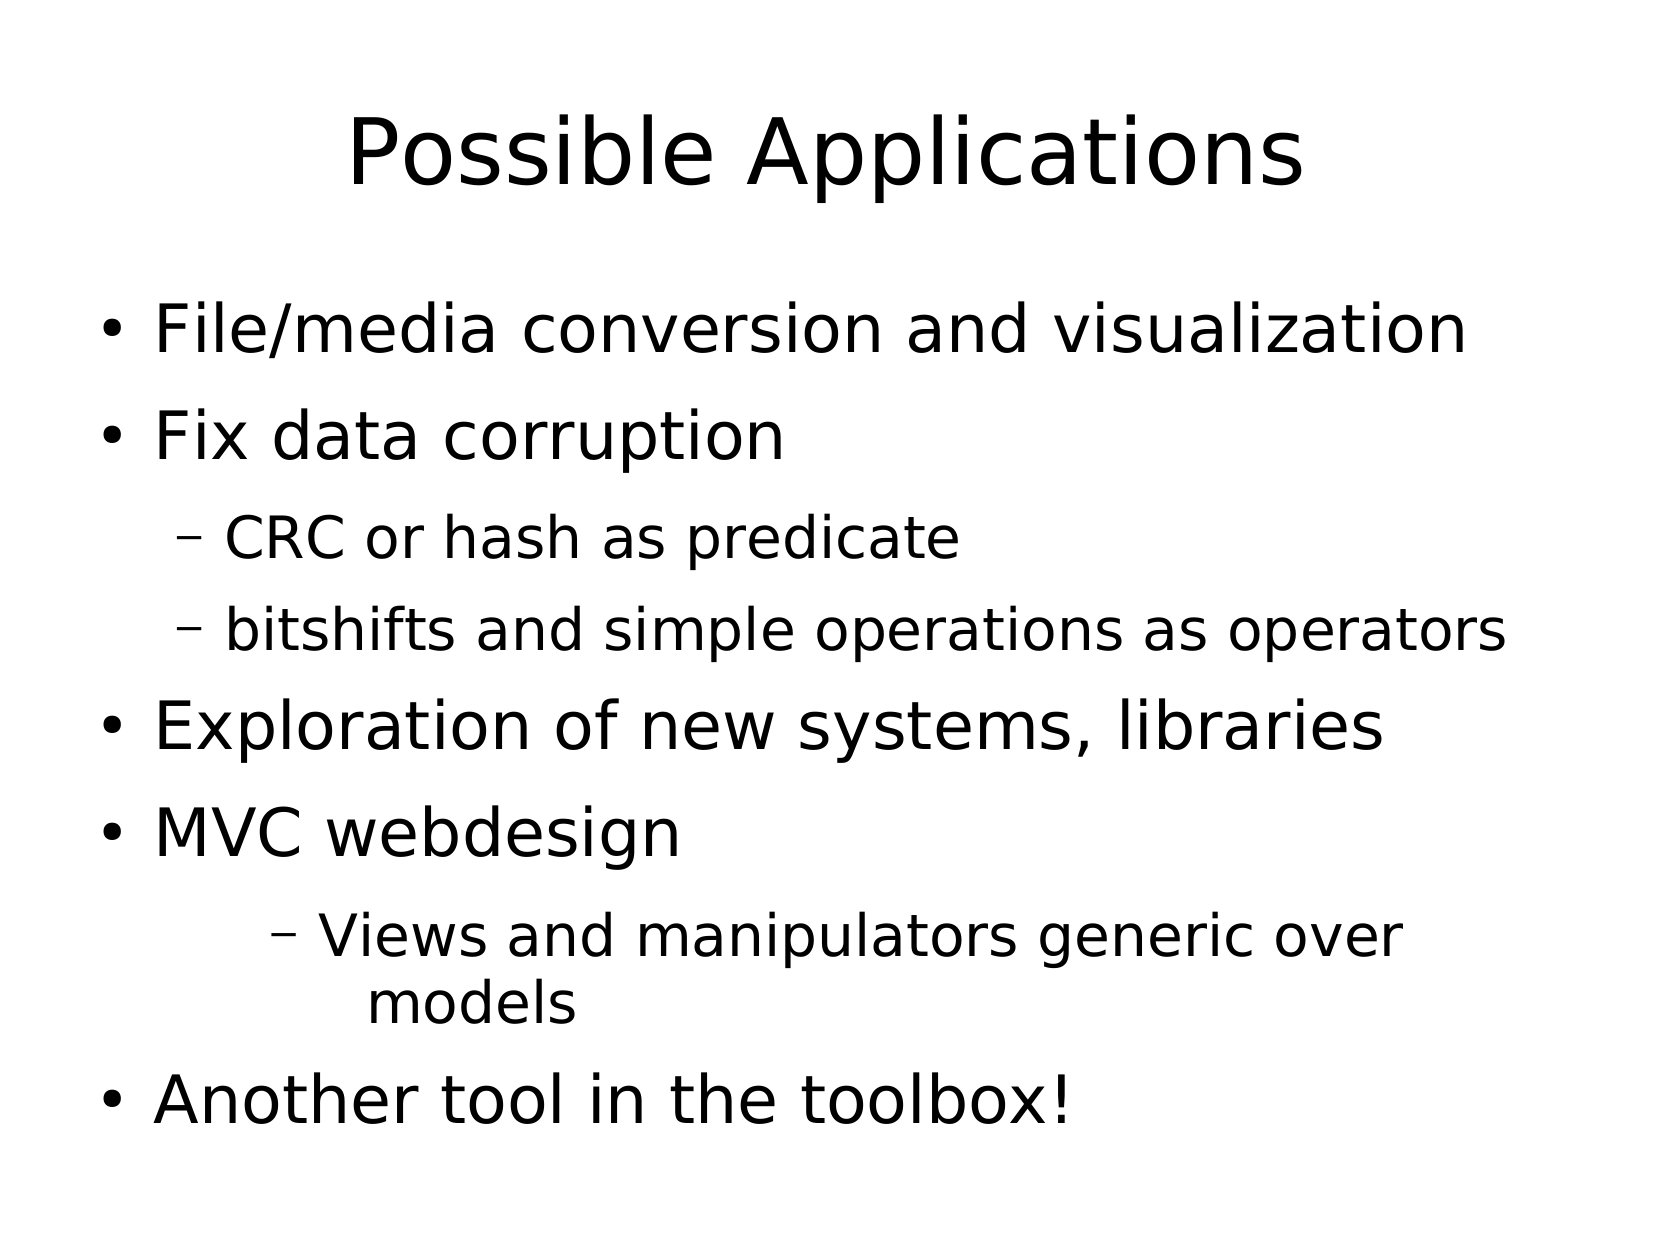

# Possible Applications
File/media conversion and visualization
Fix data corruption
CRC or hash as predicate
bitshifts and simple operations as operators
Exploration of new systems, libraries
MVC webdesign
Views and manipulators generic over models
Another tool in the toolbox!